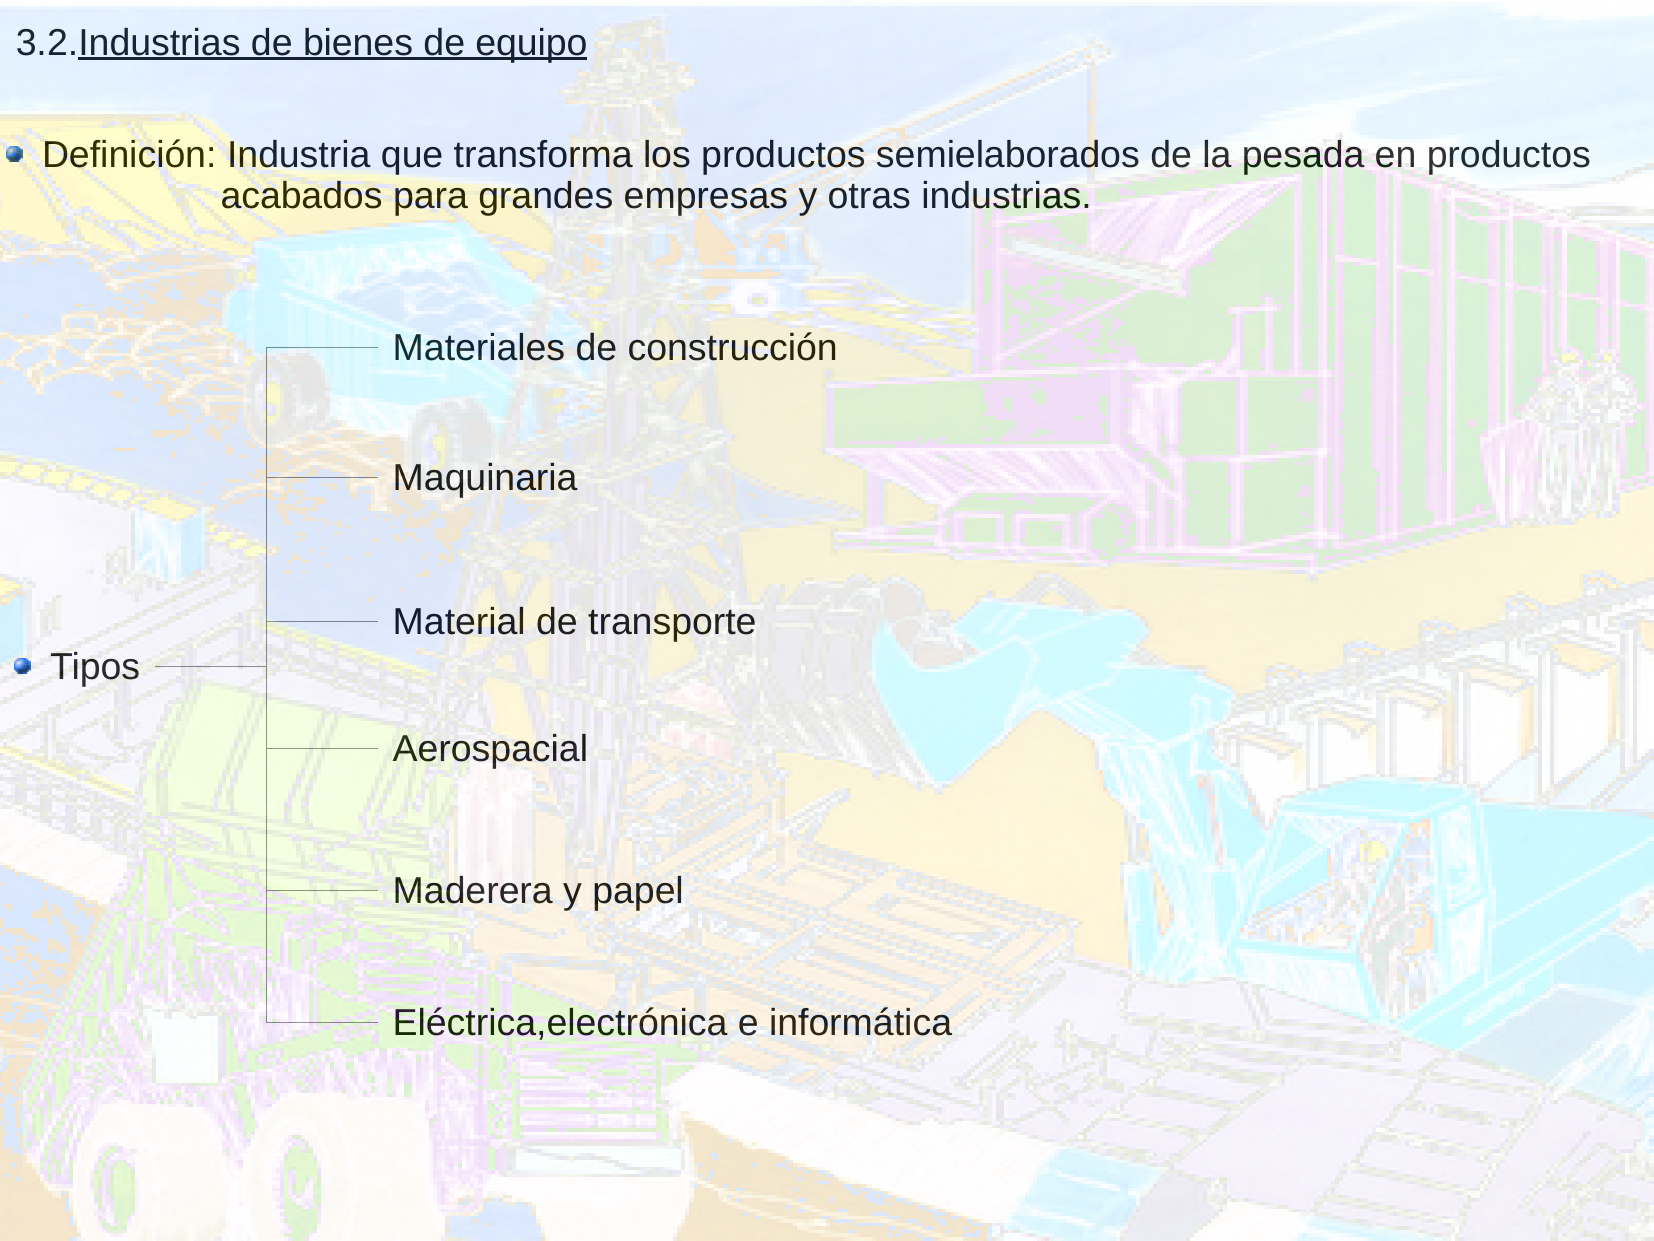

3.2.Industrias de bienes de equipo
Definición: Industria que transforma los productos semielaborados de la pesada en productos
 acabados para grandes empresas y otras industrias.
Materiales de construcción
Maquinaria
Material de transporte
Tipos
Aerospacial
Maderera y papel
Eléctrica,electrónica e informática